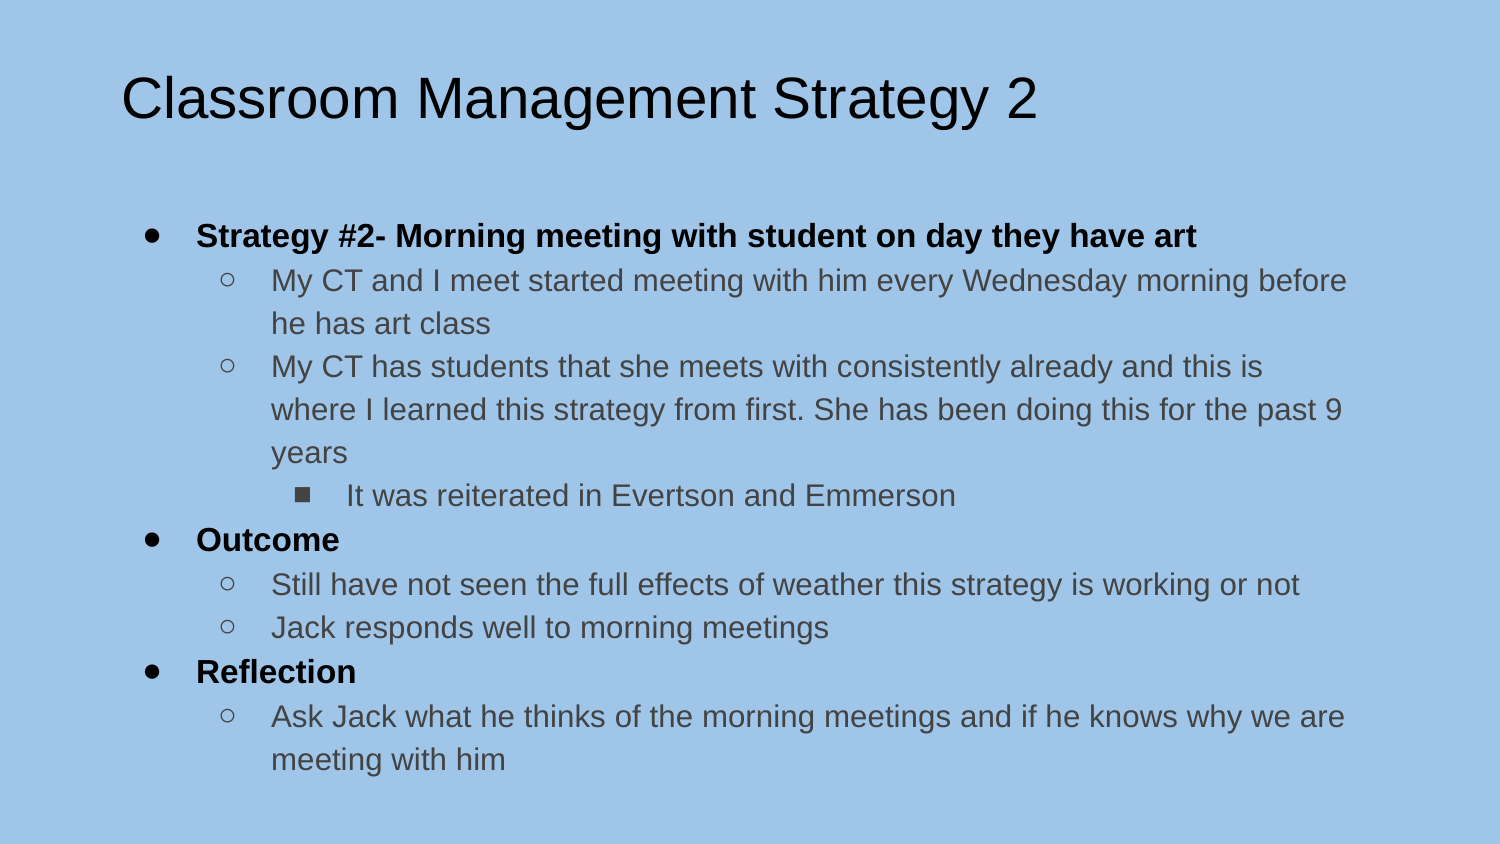

# Classroom Management Strategy 2
Strategy #2- Morning meeting with student on day they have art
My CT and I meet started meeting with him every Wednesday morning before he has art class
My CT has students that she meets with consistently already and this is where I learned this strategy from first. She has been doing this for the past 9 years
It was reiterated in Evertson and Emmerson
Outcome
Still have not seen the full effects of weather this strategy is working or not
Jack responds well to morning meetings
Reflection
Ask Jack what he thinks of the morning meetings and if he knows why we are meeting with him